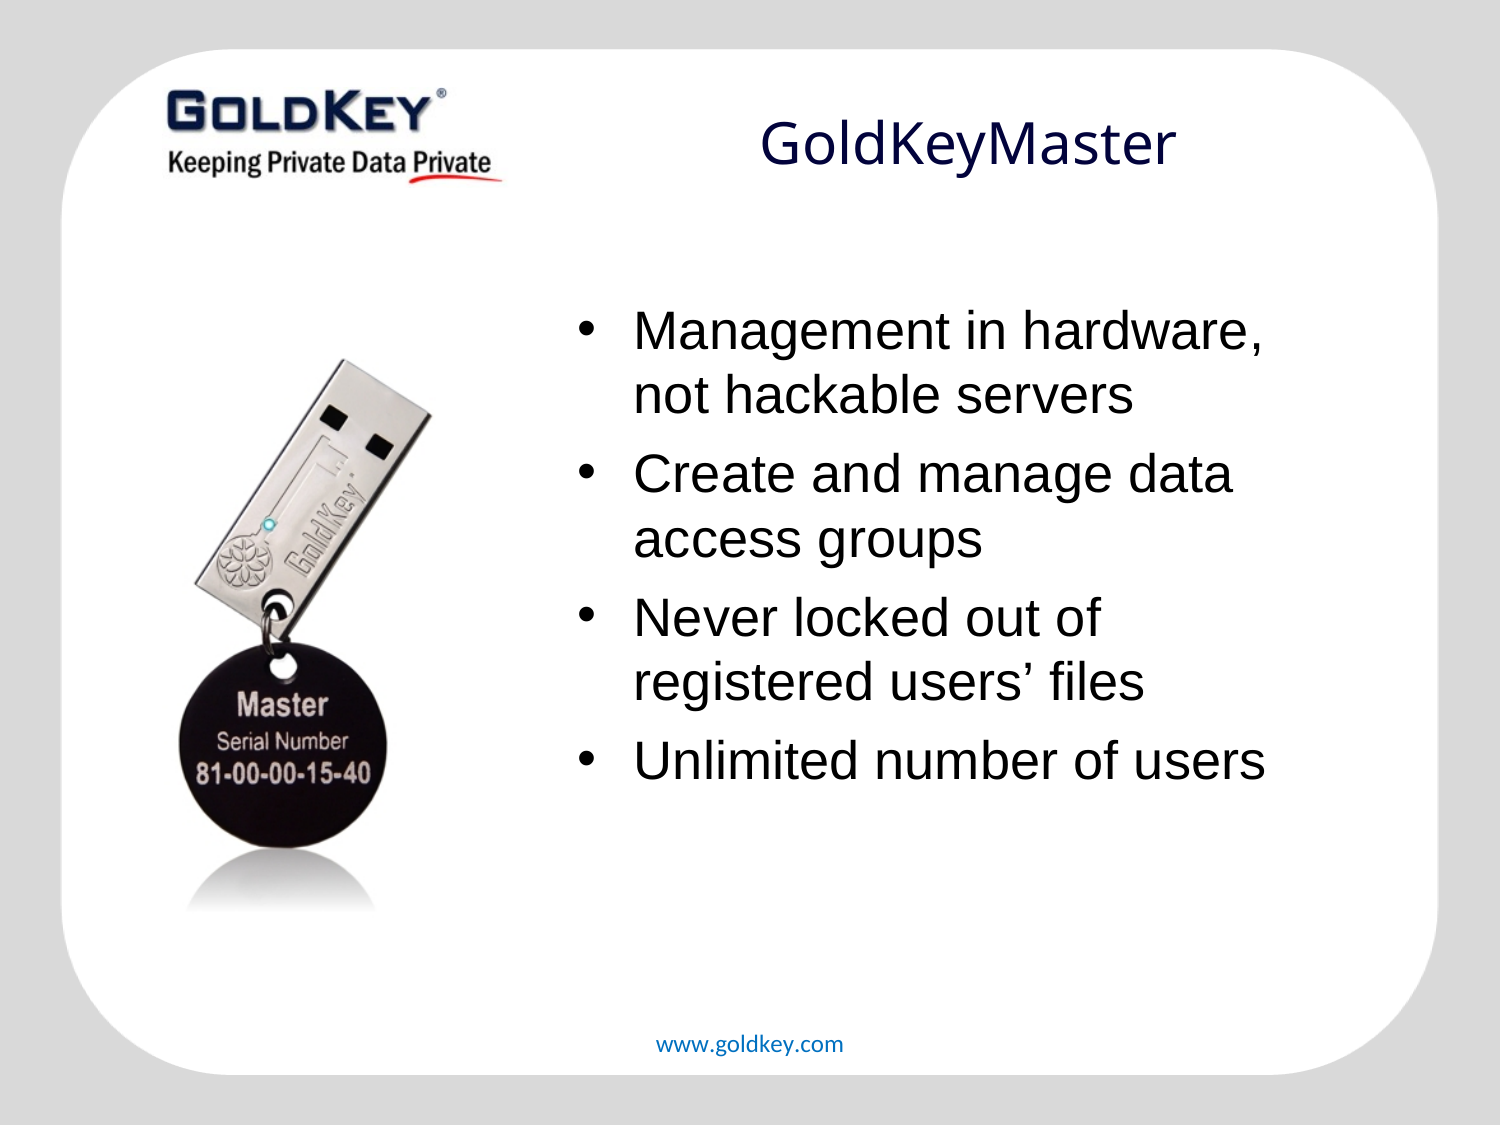

# GoldKeyMaster
Management in hardware, not hackable servers
Create and manage data access groups
Never locked out of registered users’ files
Unlimited number of users